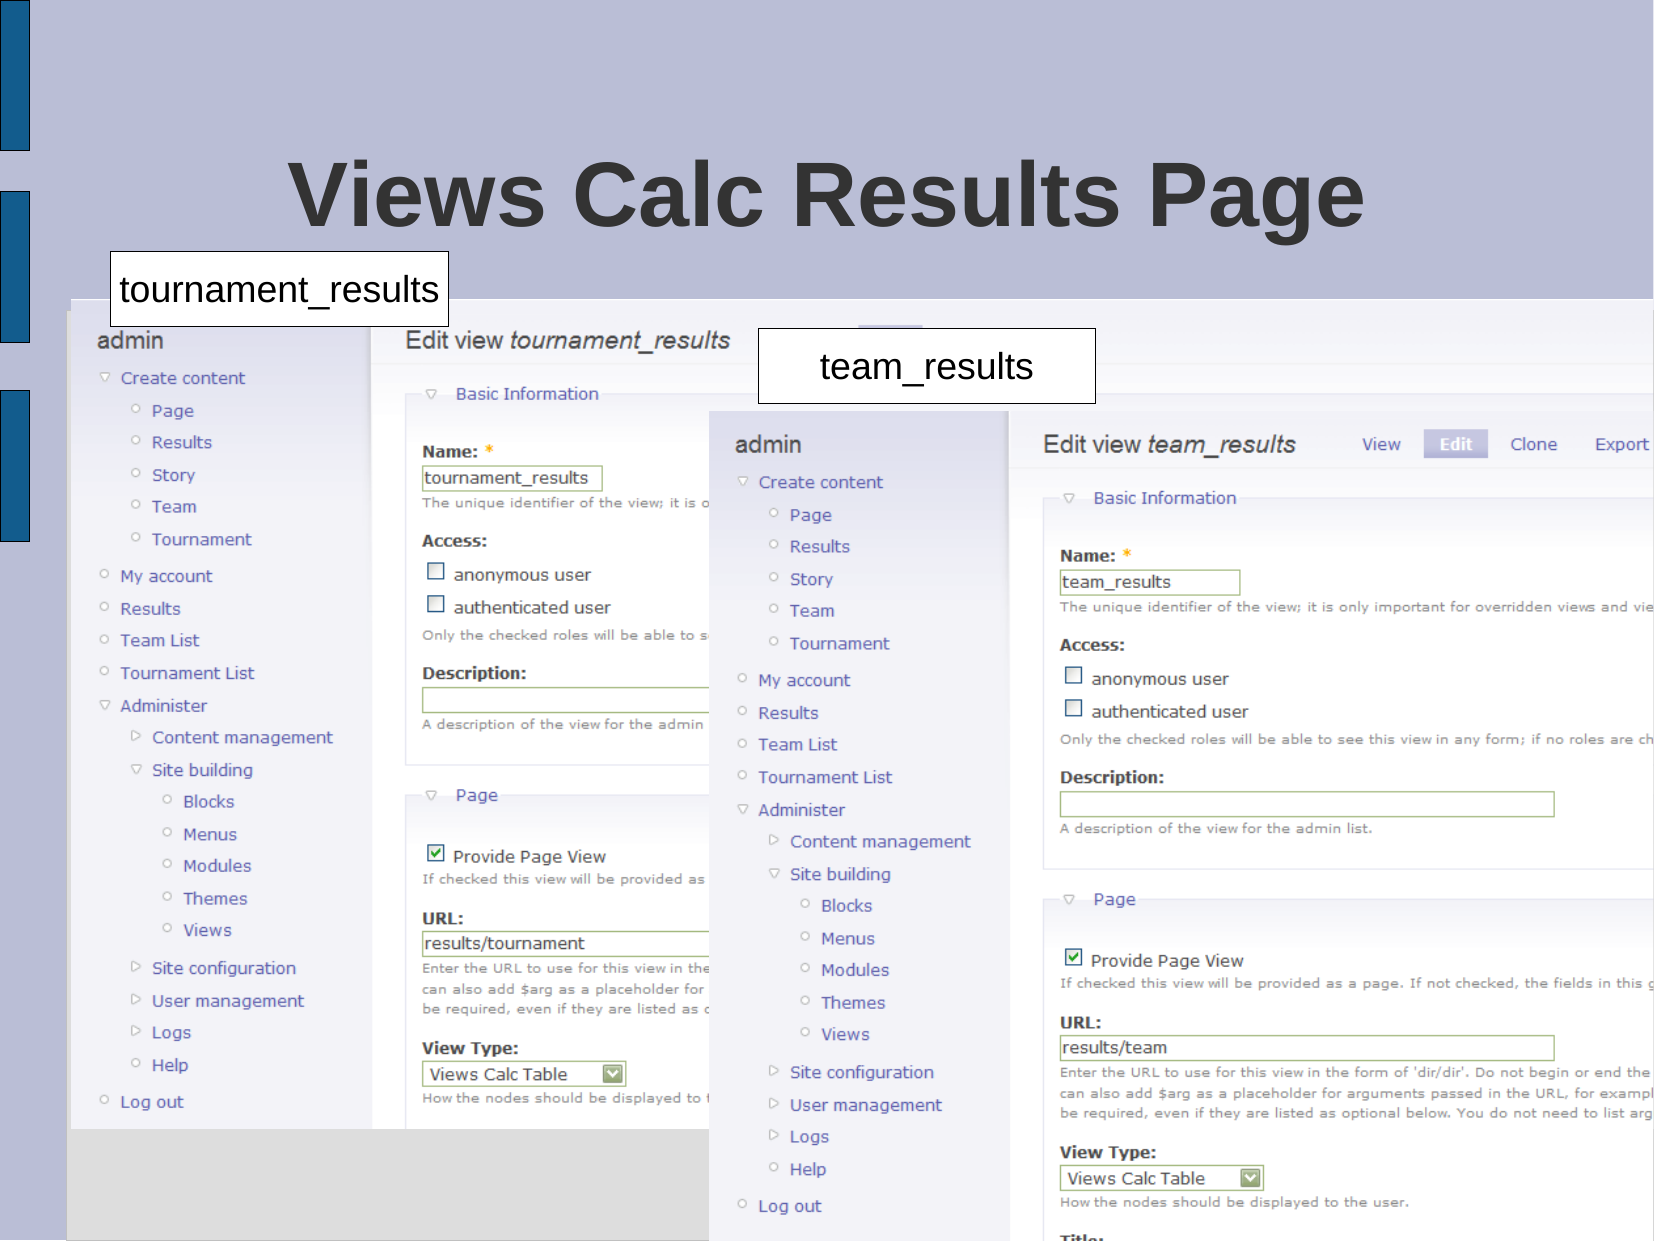

# Views Calc Results Page
tournament_results
team_results